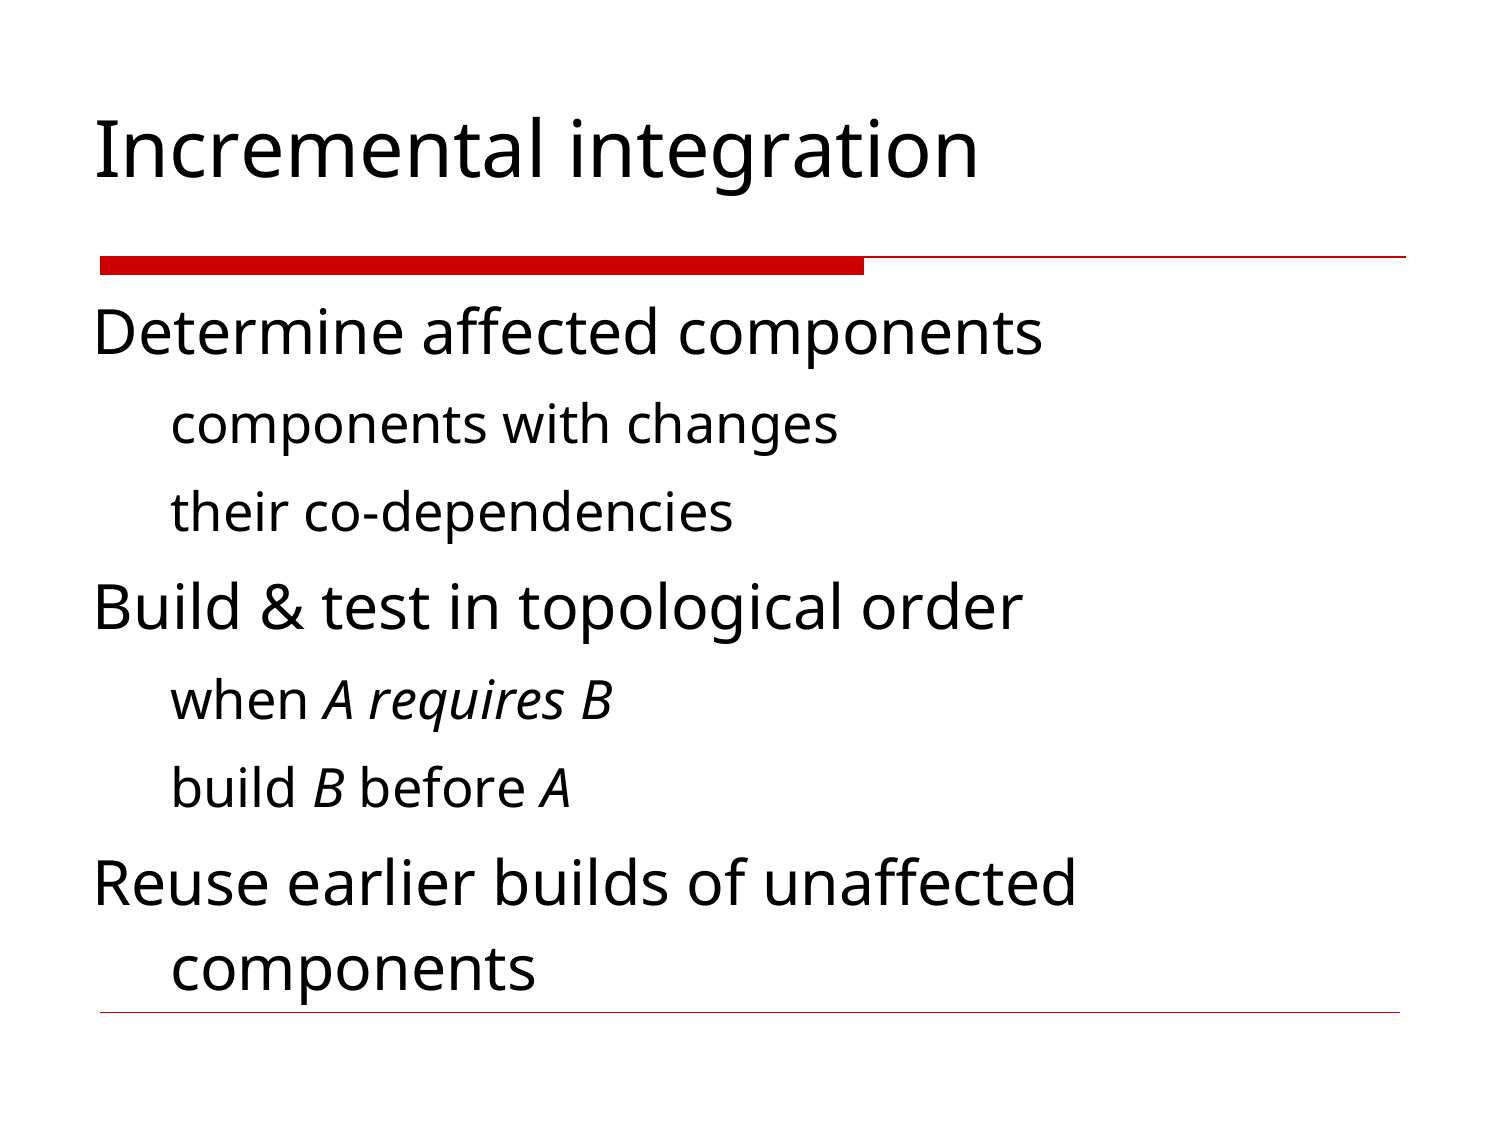

# Incremental integration
Determine affected components
components with changes
their co-dependencies
Build & test in topological order
when A requires B
build B before A
Reuse earlier builds of unaffected components